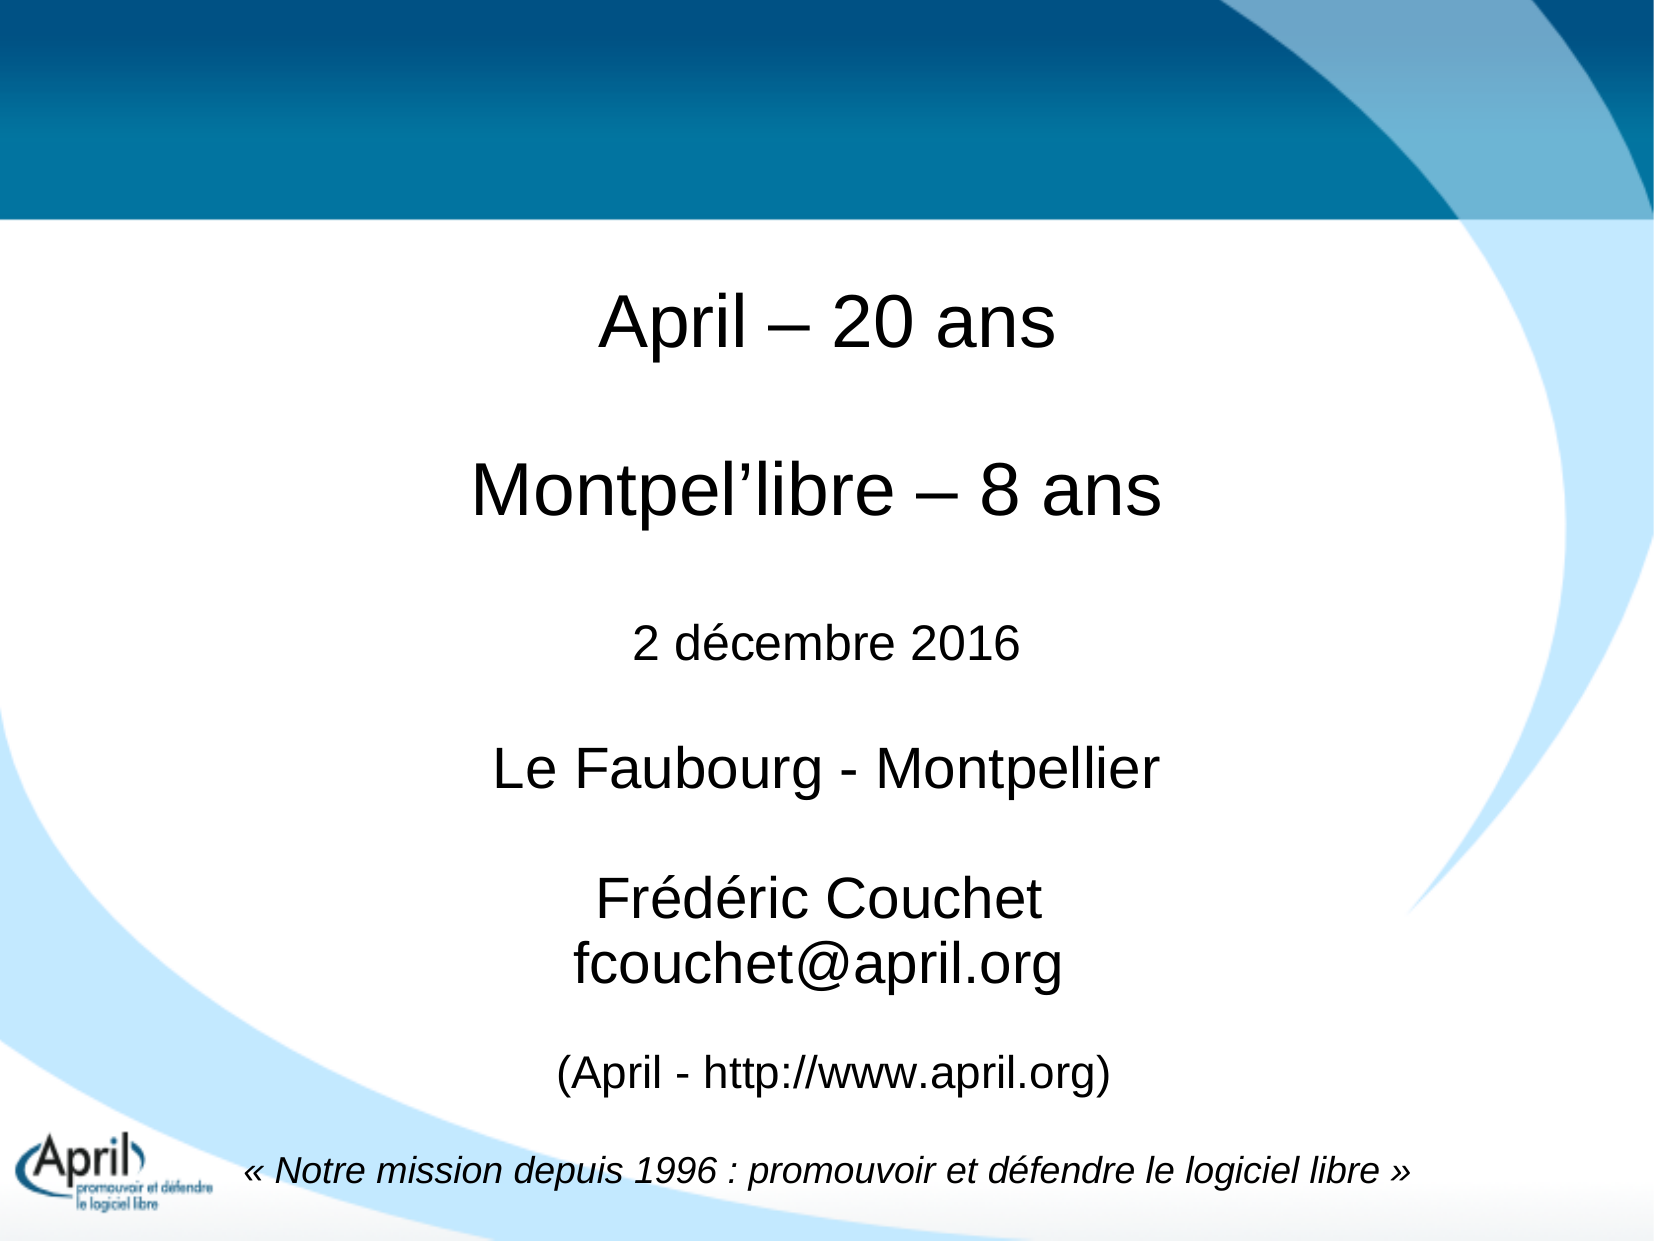

# April – 20 ans
Montpel’libre – 8 ans
2 décembre 2016
Le Faubourg - Montpellier
Frédéric Couchet
fcouchet@april.org
 (April - http://www.april.org)
« Notre mission depuis 1996 : promouvoir et défendre le logiciel libre »